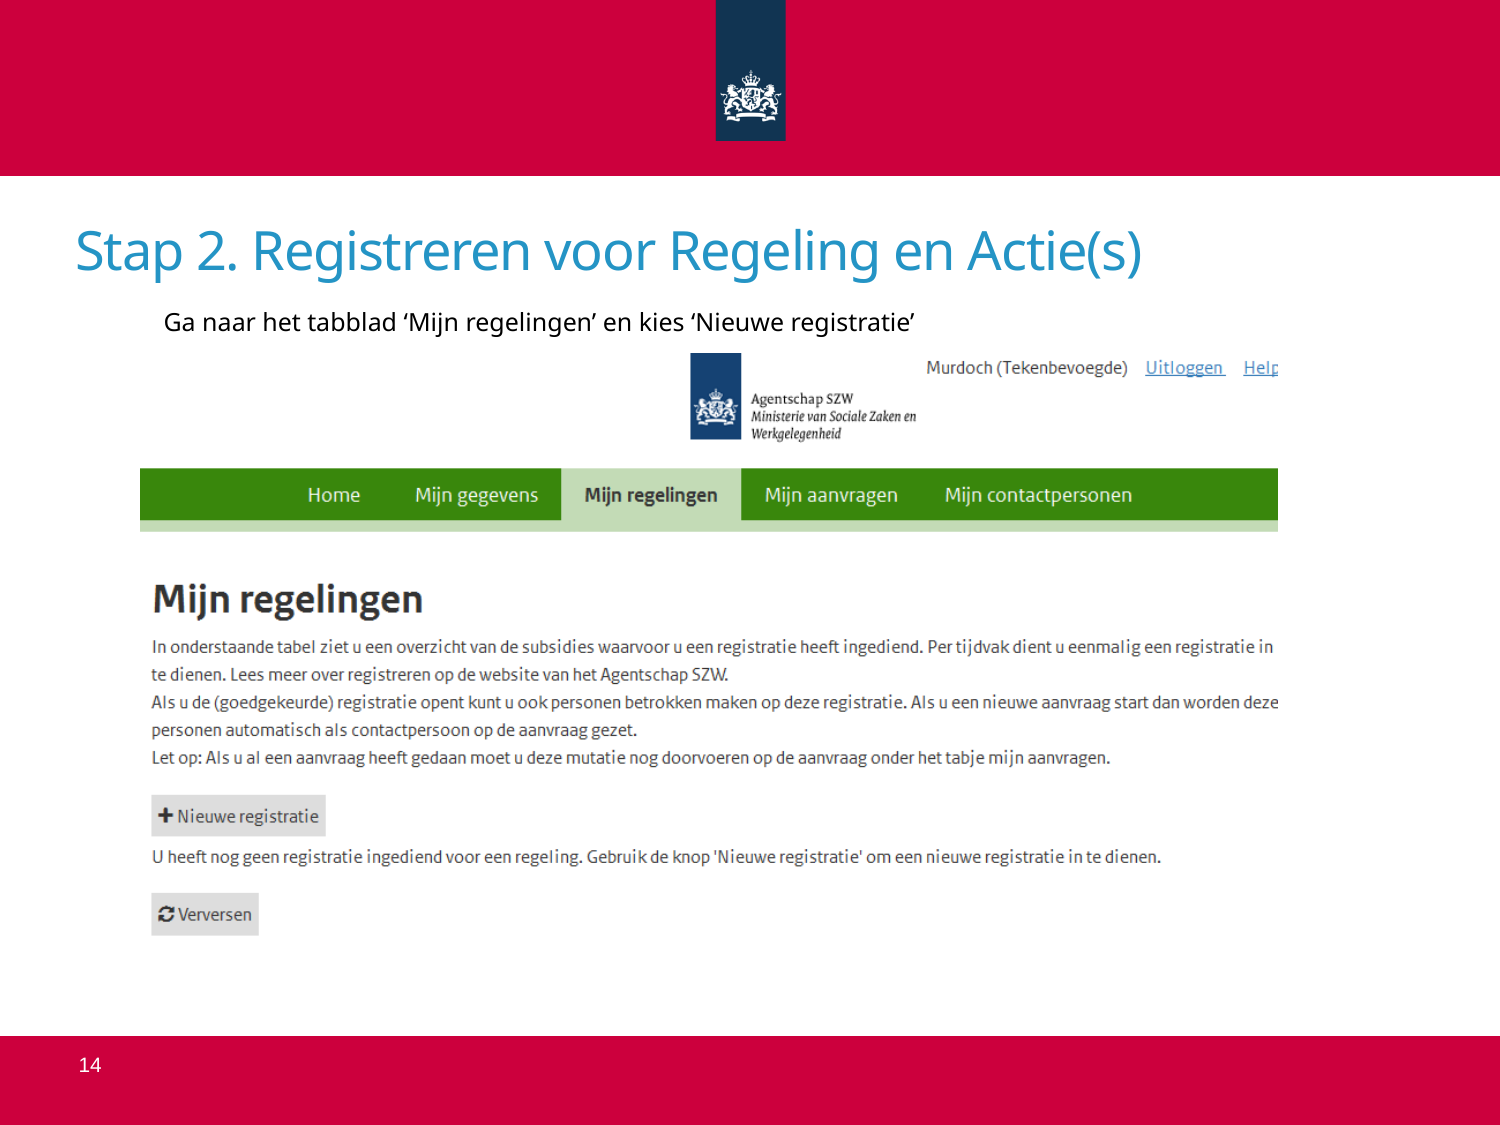

# Stap 2. Registreren voor Regeling en Actie(s)
Ga naar het tabblad ‘Mijn regelingen’ en kies ‘Nieuwe registratie’